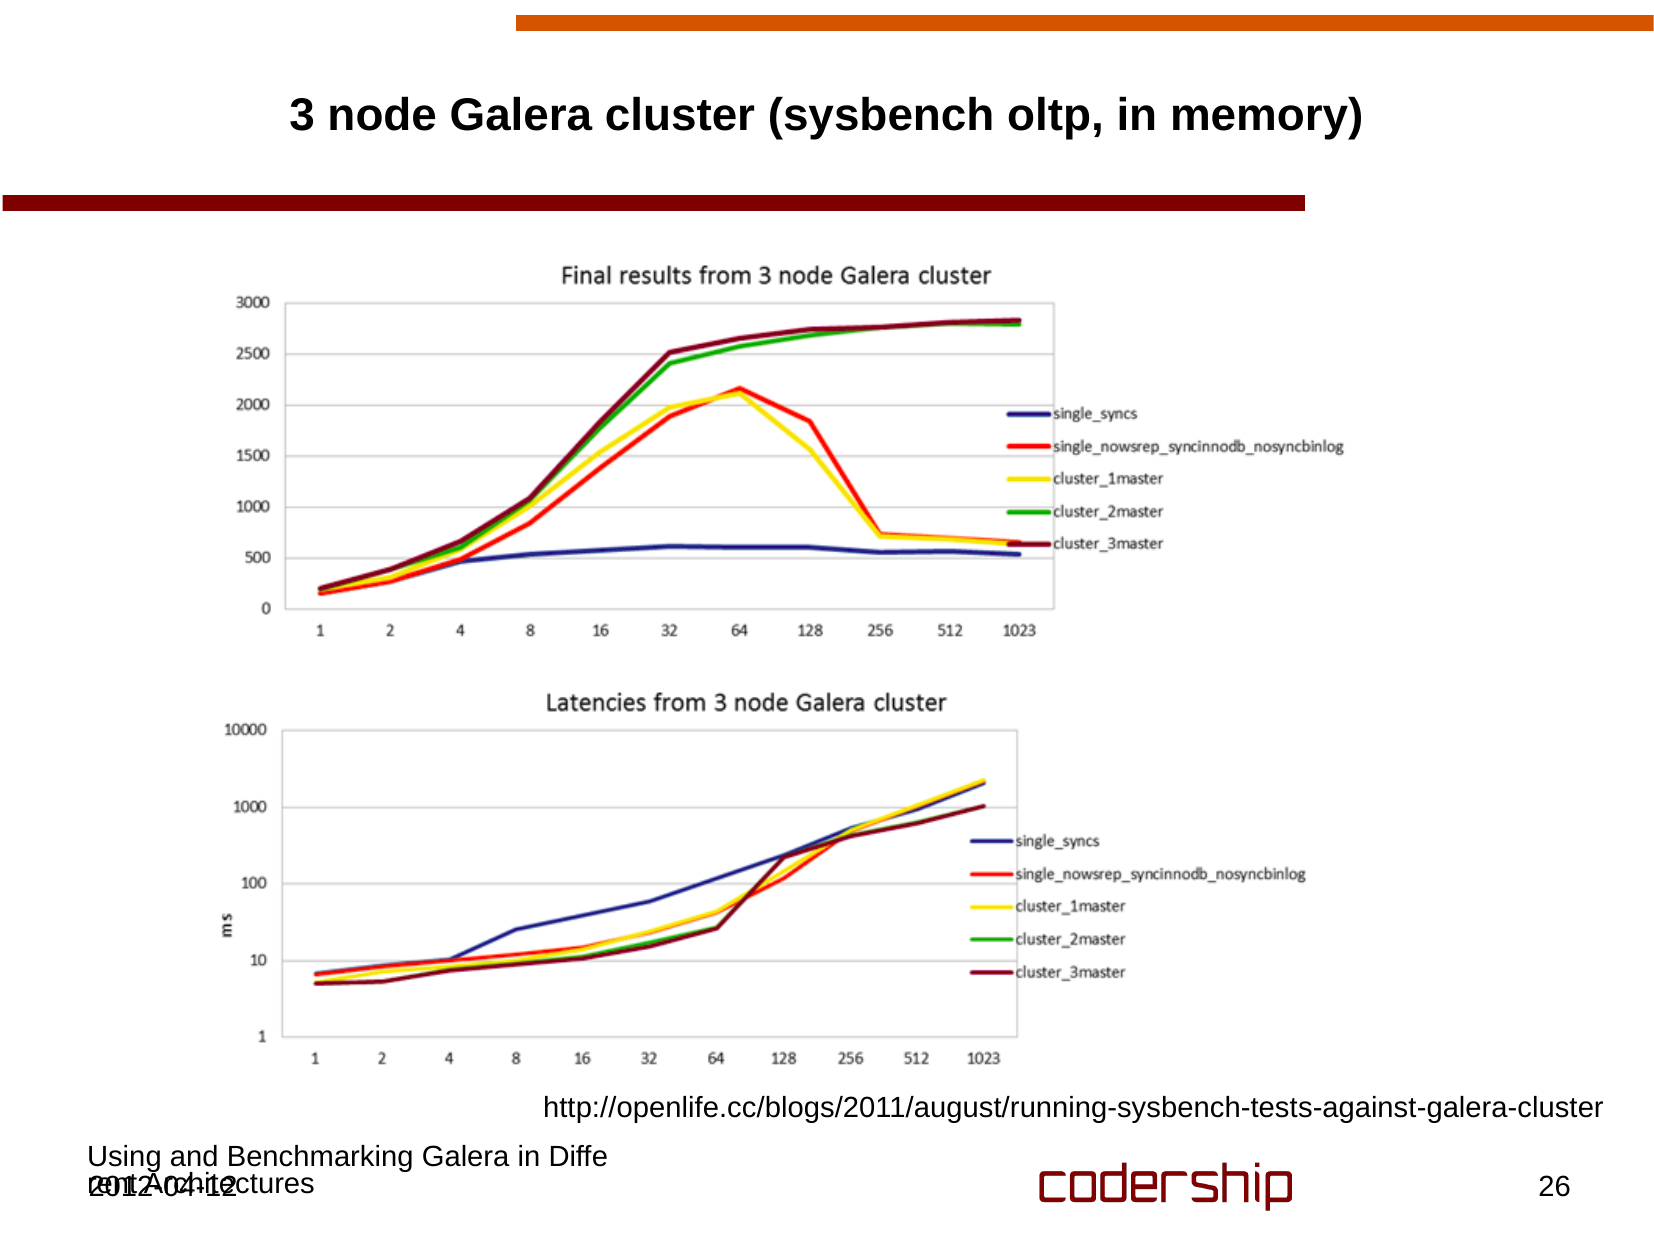

# 3 node Galera cluster (sysbench oltp, in memory)
http://openlife.cc/blogs/2011/august/running-sysbench-tests-against-galera-cluster
Using and Benchmarking Galera in Different Architectures
2012-04-12
26